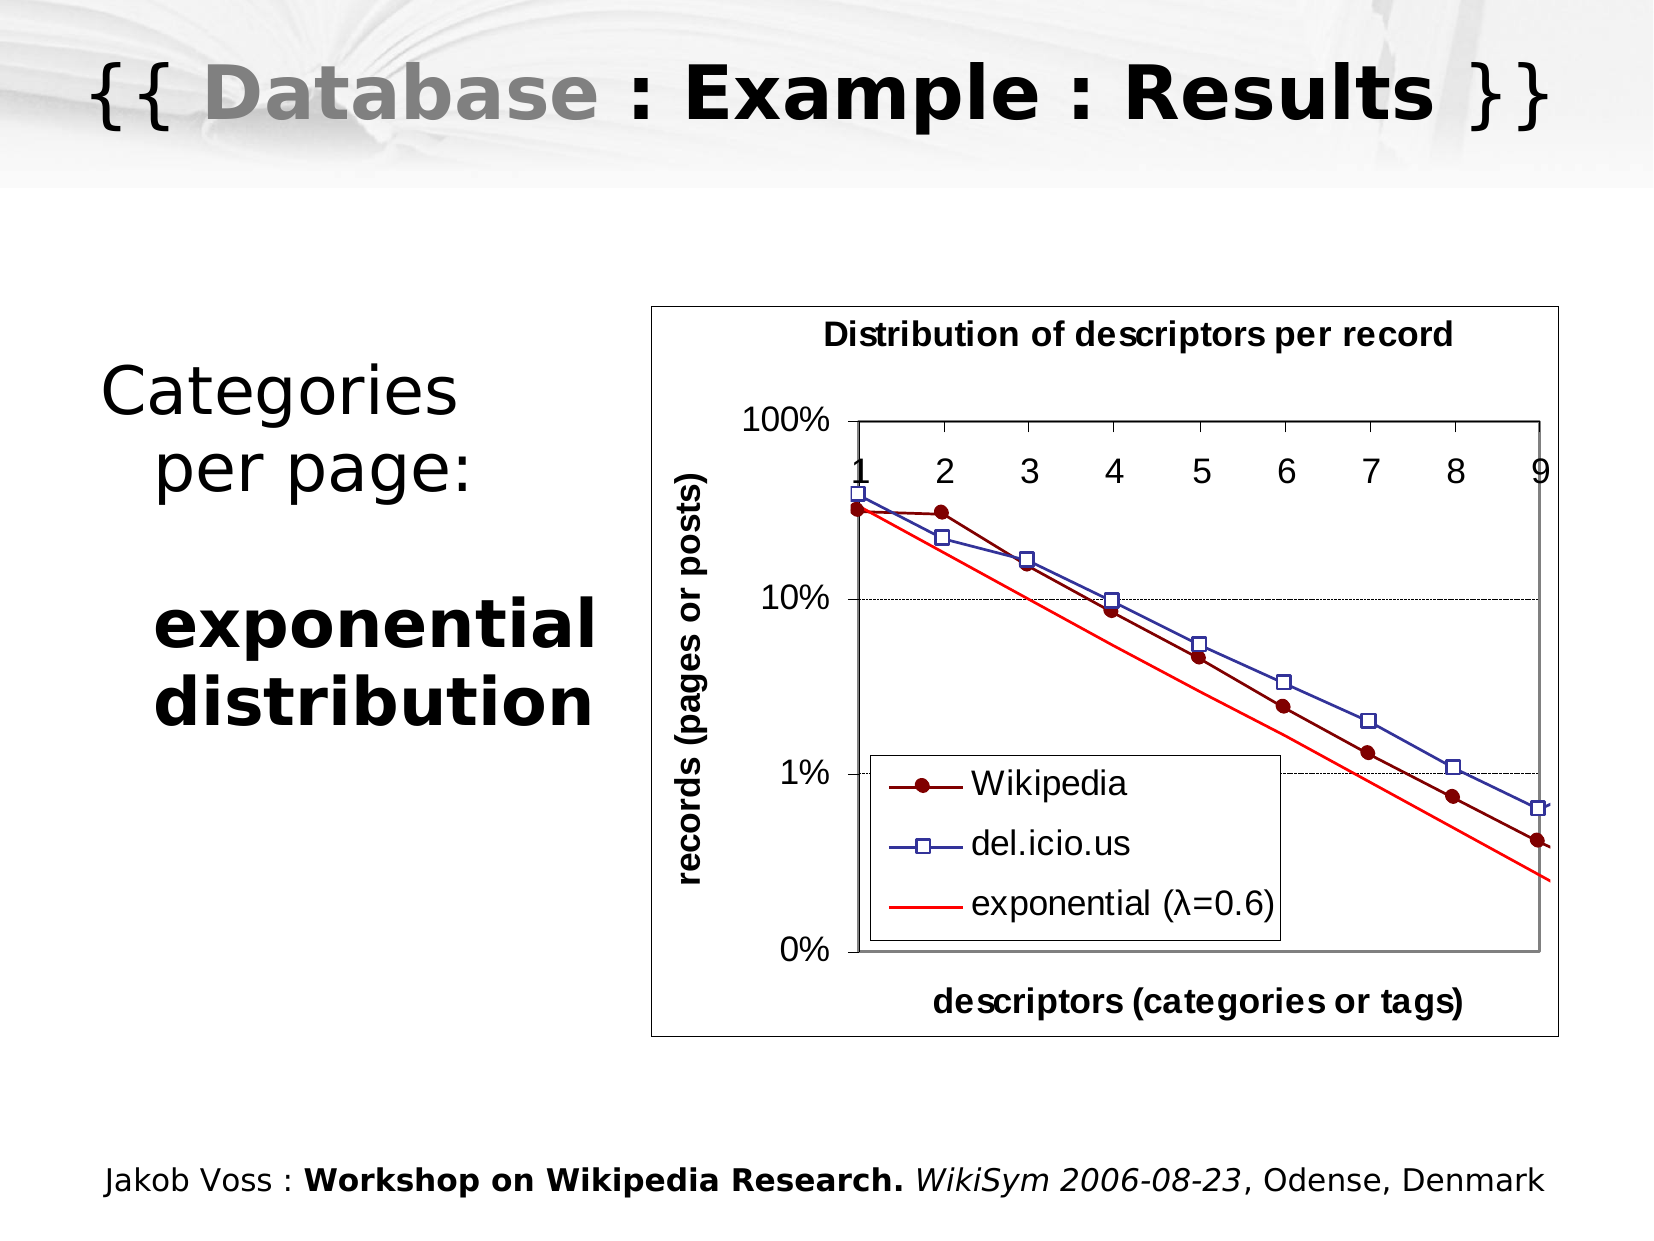

# {{ Database : Example : Results }}
Categories
per page:
exponential
distribution